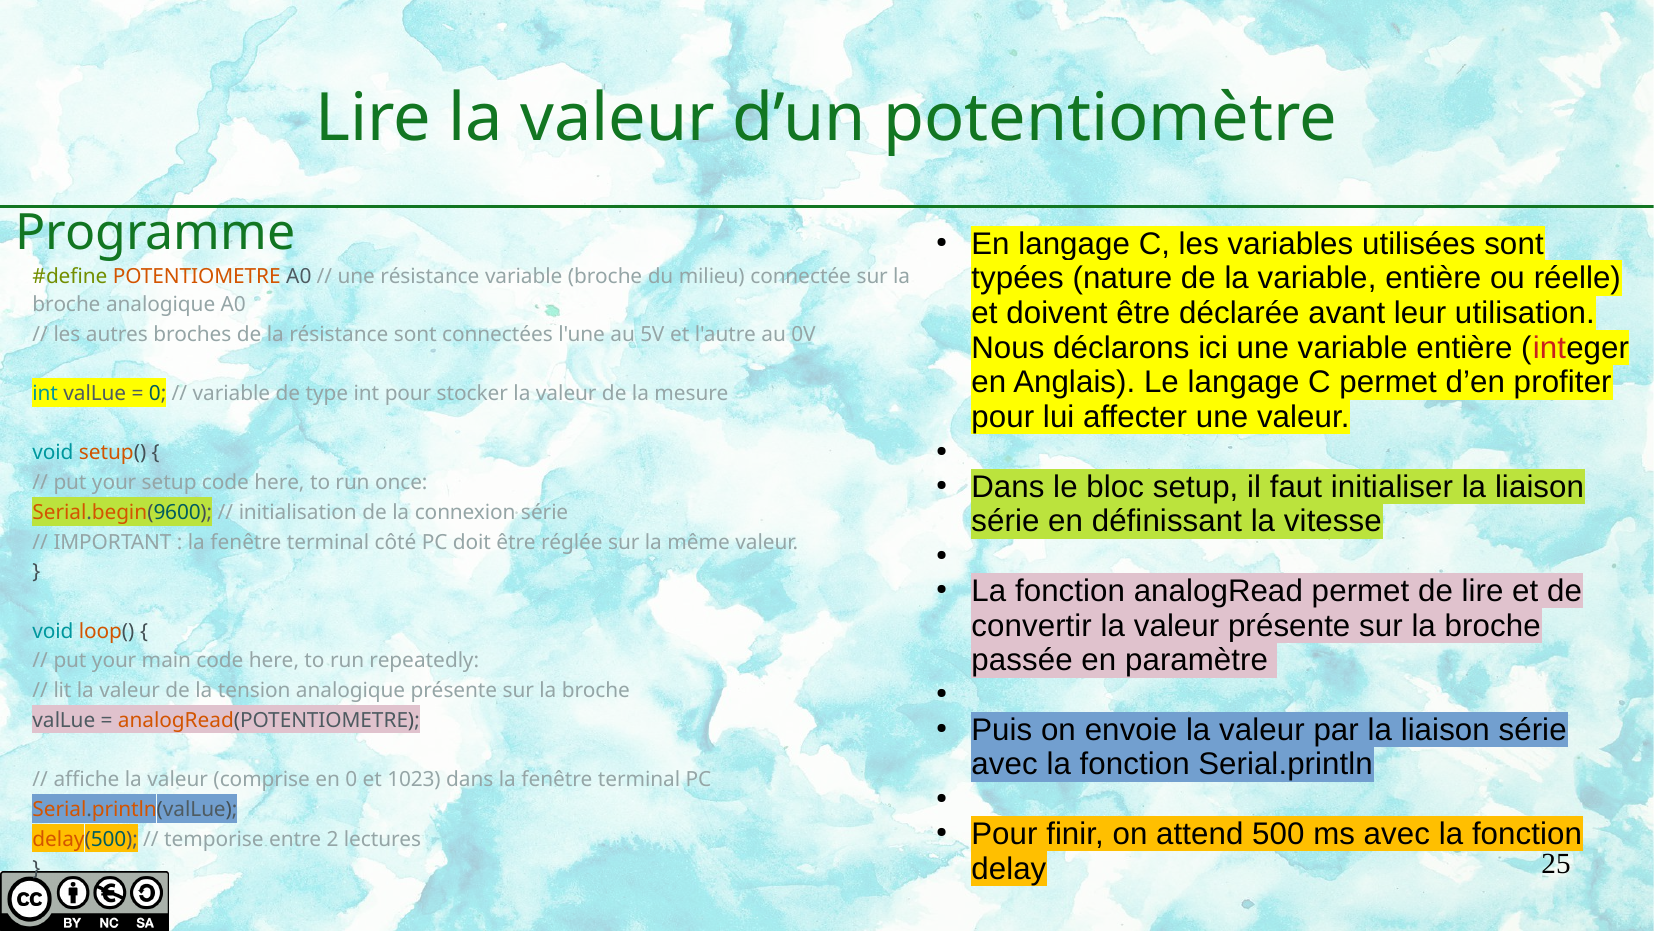

# Lire la valeur d’un potentiomètre
Programme
En langage C, les variables utilisées sont typées (nature de la variable, entière ou réelle) et doivent être déclarée avant leur utilisation. Nous déclarons ici une variable entière (integer en Anglais). Le langage C permet d’en profiter pour lui affecter une valeur.
Dans le bloc setup, il faut initialiser la liaison série en définissant la vitesse
La fonction analogRead permet de lire et de convertir la valeur présente sur la broche passée en paramètre
Puis on envoie la valeur par la liaison série avec la fonction Serial.println
Pour finir, on attend 500 ms avec la fonction delay
#define POTENTIOMETRE A0 // une résistance variable (broche du milieu) connectée sur la broche analogique A0
// les autres broches de la résistance sont connectées l'une au 5V et l'autre au 0V
int valLue = 0; // variable de type int pour stocker la valeur de la mesure
void setup() {
// put your setup code here, to run once:
Serial.begin(9600); // initialisation de la connexion série
// IMPORTANT : la fenêtre terminal côté PC doit être réglée sur la même valeur.
}
void loop() {
// put your main code here, to run repeatedly:
// lit la valeur de la tension analogique présente sur la broche
valLue = analogRead(POTENTIOMETRE);
// affiche la valeur (comprise en 0 et 1023) dans la fenêtre terminal PC
Serial.println(valLue);
delay(500); // temporise entre 2 lectures
}
25